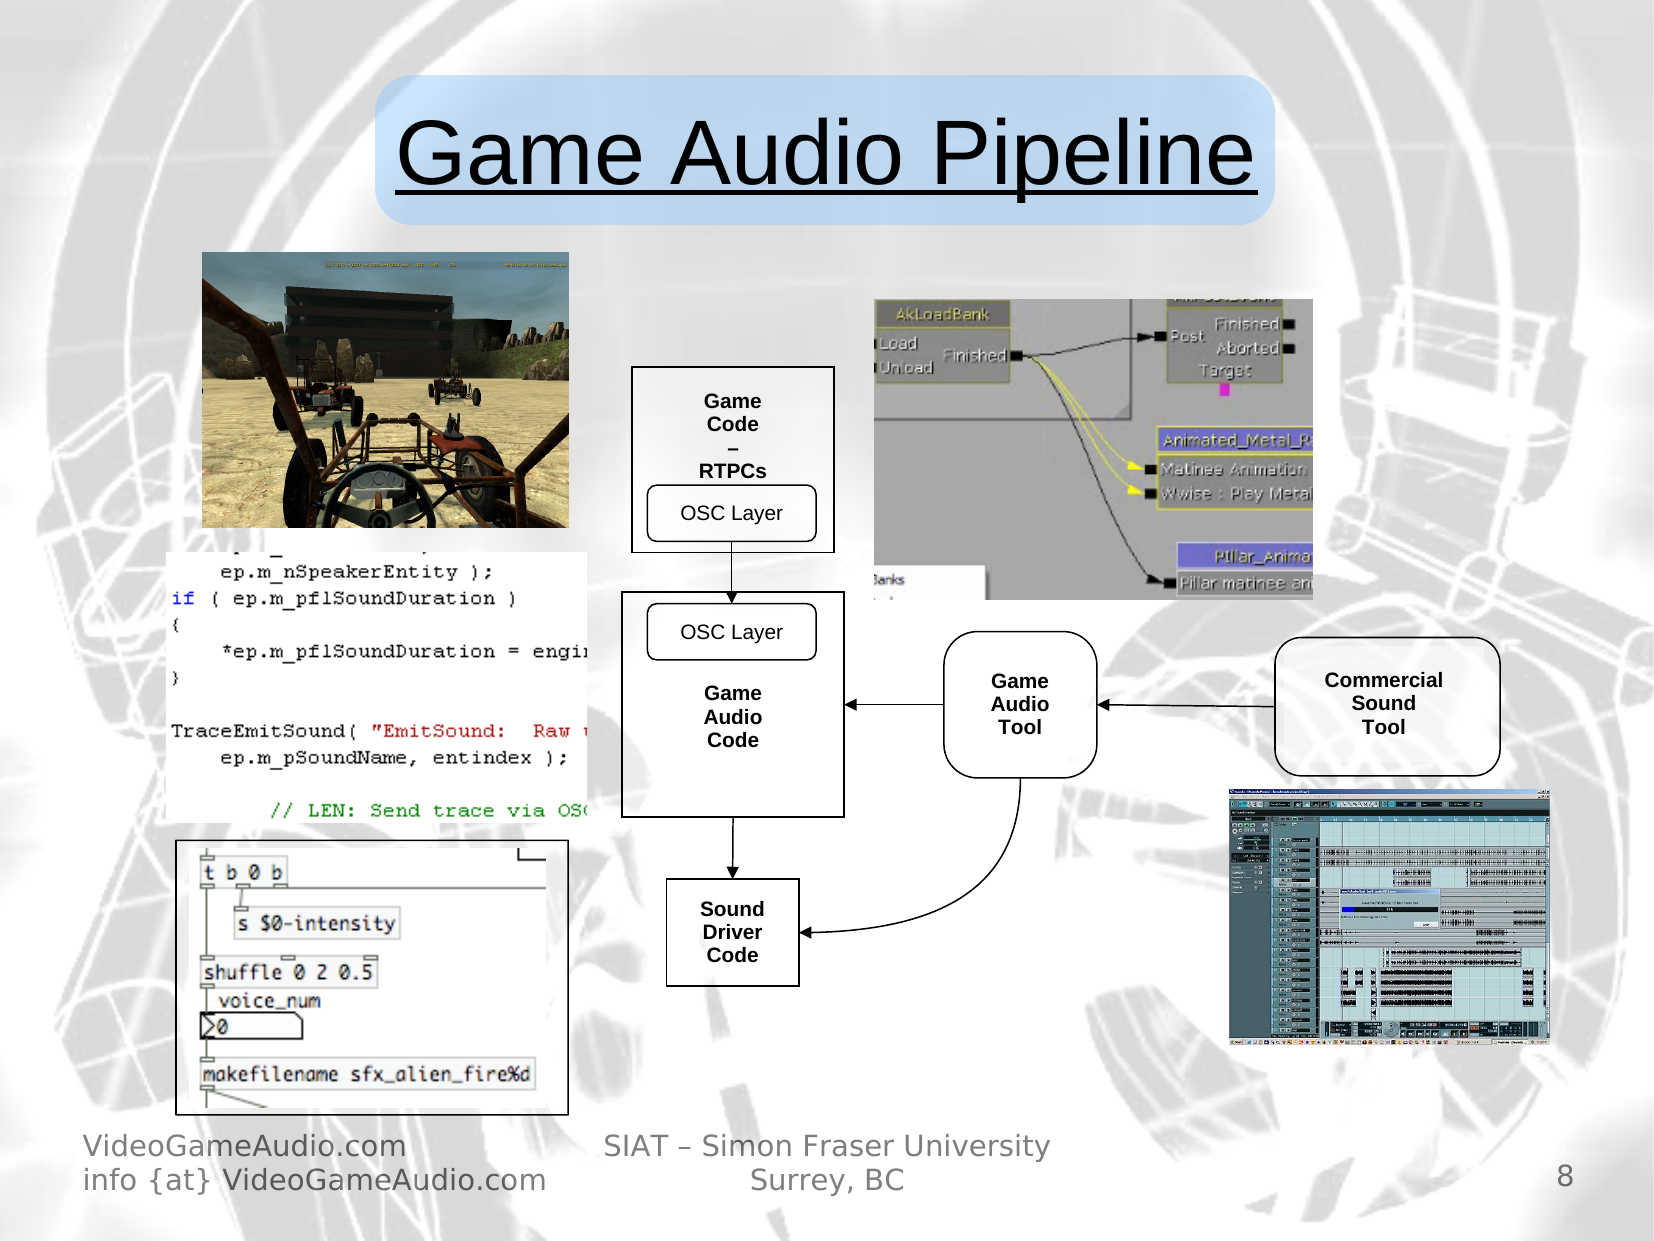

# Game Audio Pipeline
Game
Code
–
RTPCs
OSC Layer
Game
Audio
Code
OSC Layer
Game
Audio
Tool
Commercial
Sound
Tool
Sound
Driver
Code
8